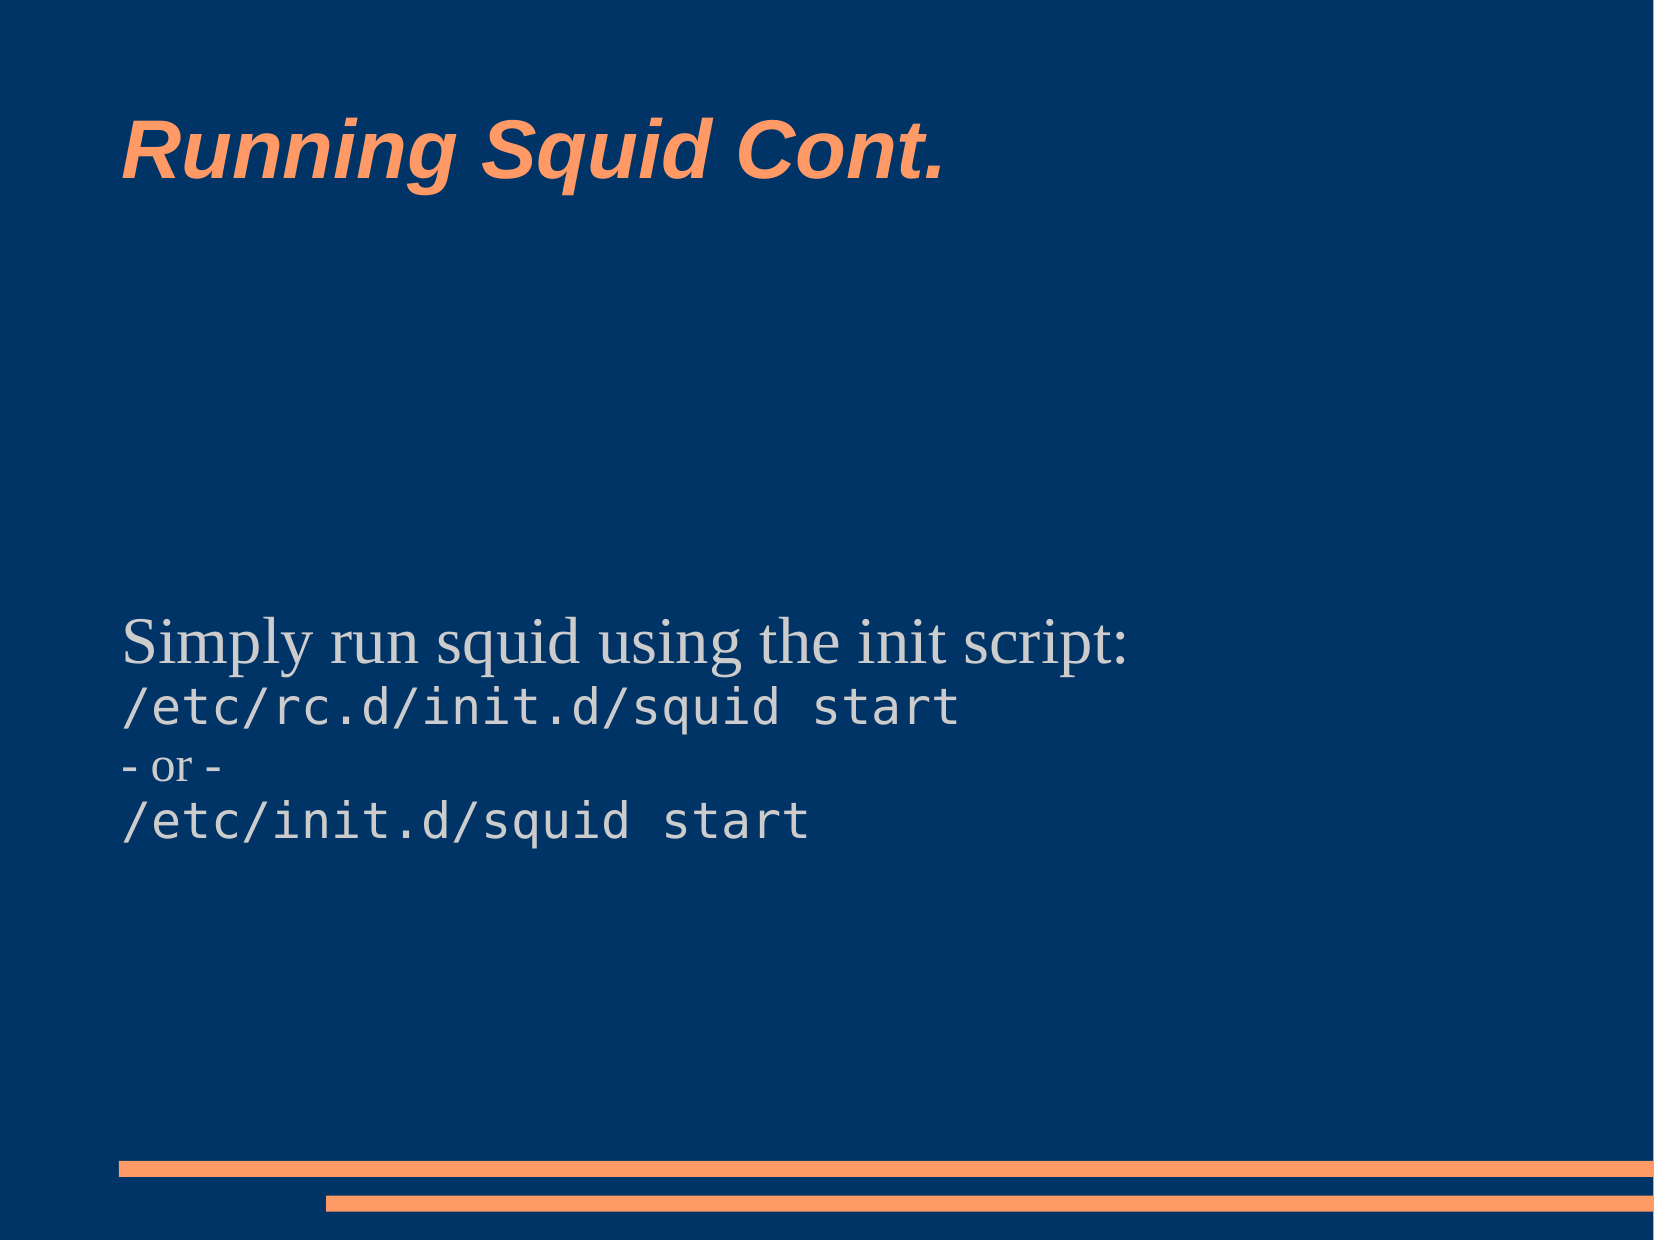

# Running Squid Cont.
Simply run squid using the init script:
/etc/rc.d/init.d/squid start
- or -
/etc/init.d/squid start